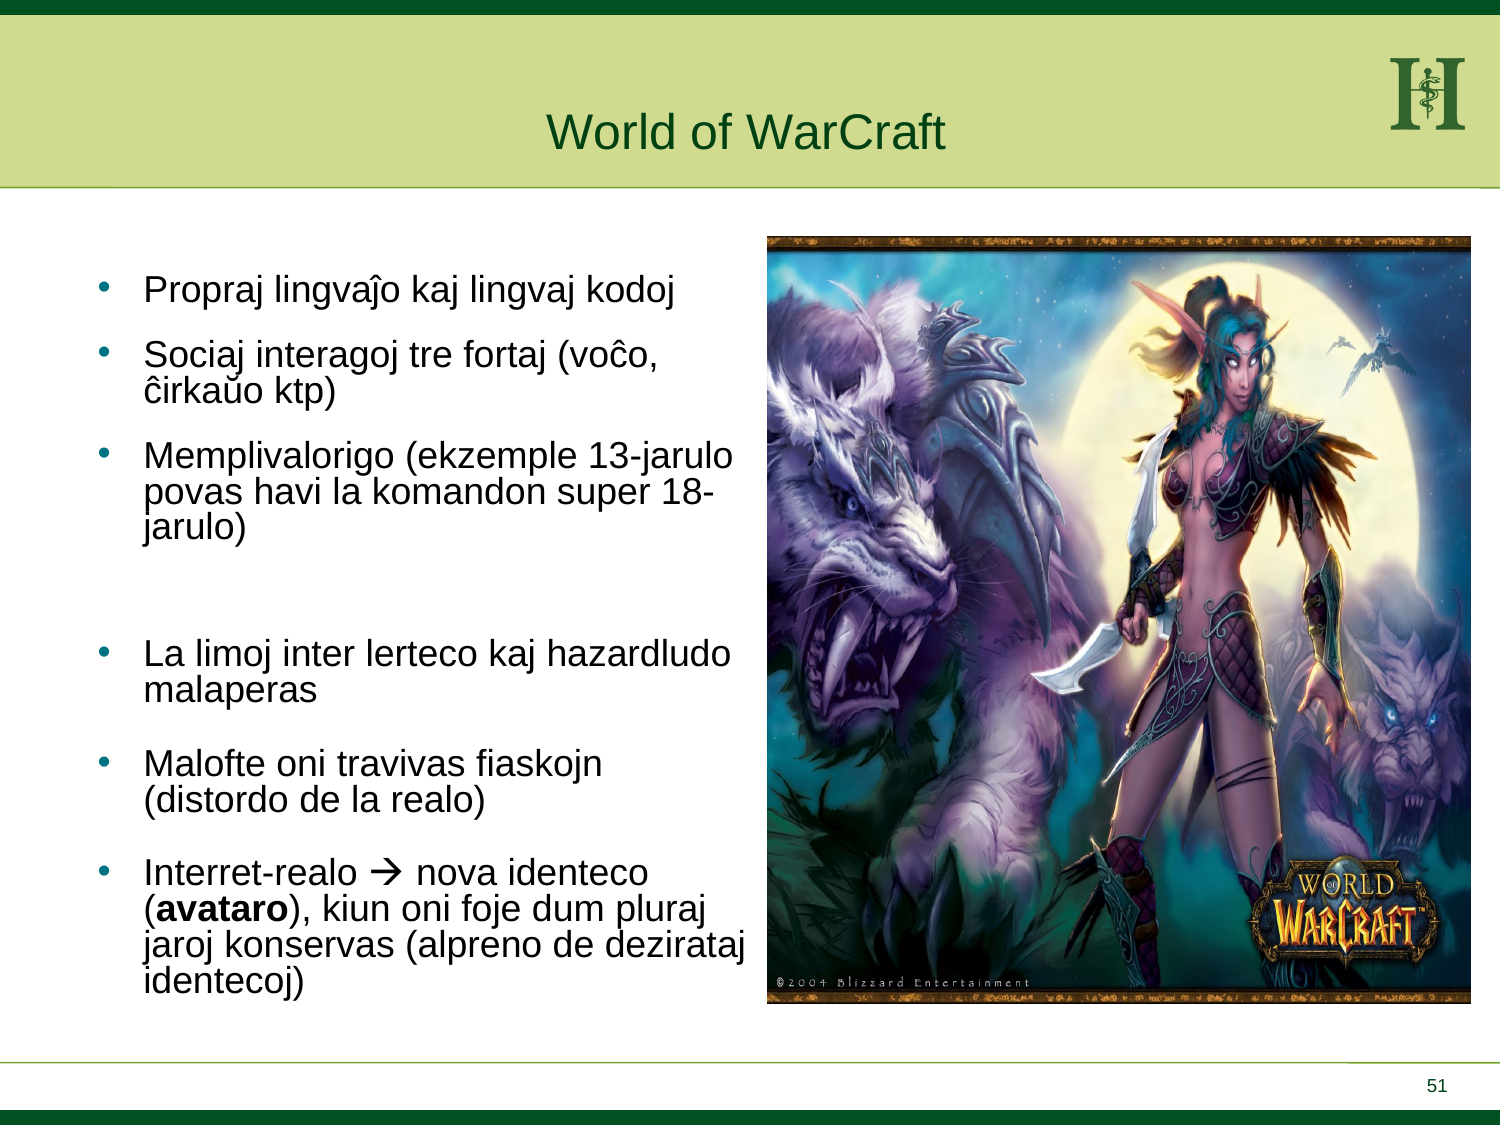

# World of WarCraft
Propraj lingvaĵo kaj lingvaj kodoj
Sociaj interagoj tre fortaj (voĉo, ĉirkaŭo ktp)
Memplivalorigo (ekzemple 13-jarulo povas havi la komandon super 18- jarulo)
La limoj inter lerteco kaj hazardludo malaperas
Malofte oni travivas fiaskojn (distordo de la realo)
Interret-realo  nova identeco (avataro), kiun oni foje dum pluraj jaroj konservas (alpreno de dezirataj identecoj)